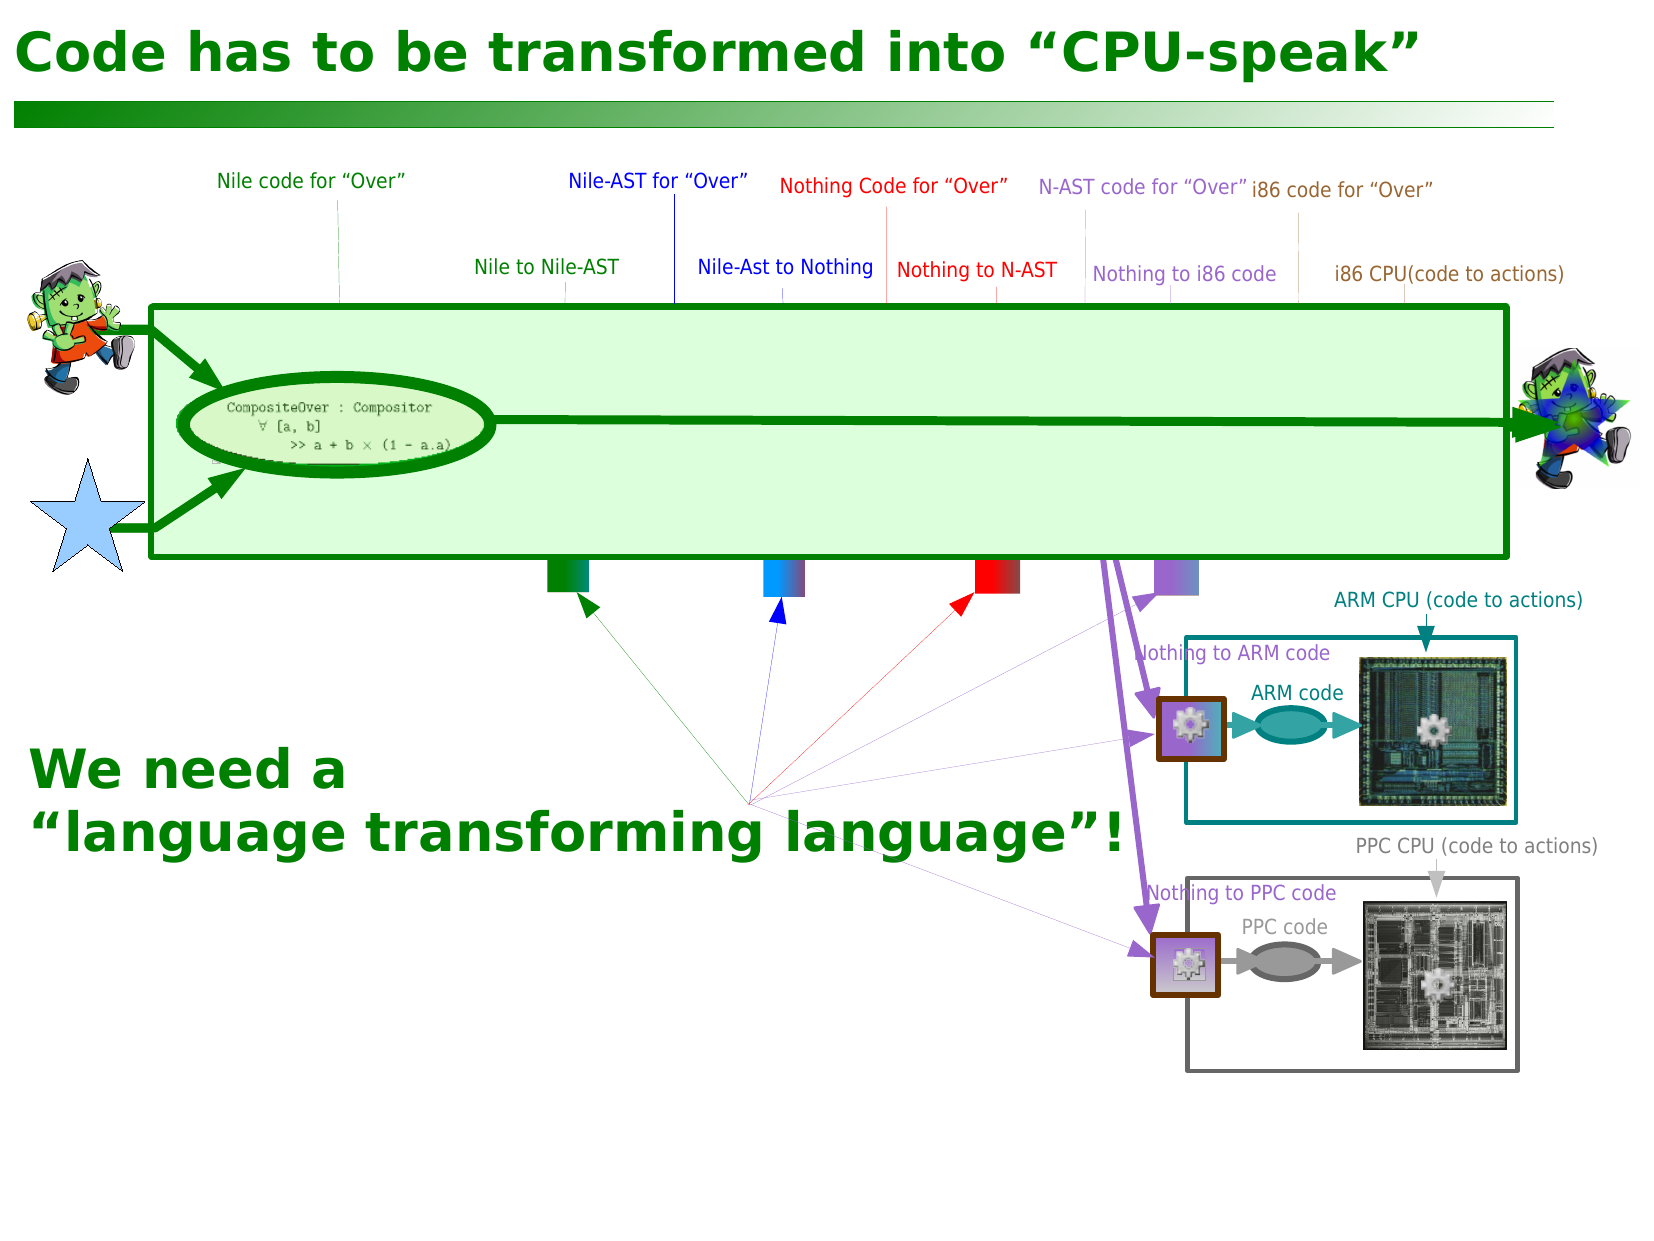

Code has to be transformed into “CPU-speak”
Nile code for “Over”
Nile-AST for “Over”
Nothing Code for “Over”
N-AST code for “Over”
i86 code for “Over”
Nile to Nile-AST
Nile-Ast to Nothing
Nothing to N-AST
Nothing to i86 code
i86 CPU(code to actions)
ARM CPU (code to actions)
Nothing to ARM code
ARM code
We need a
“language transforming language”!
PPC CPU (code to actions)
Nothing to PPC code
PPC code